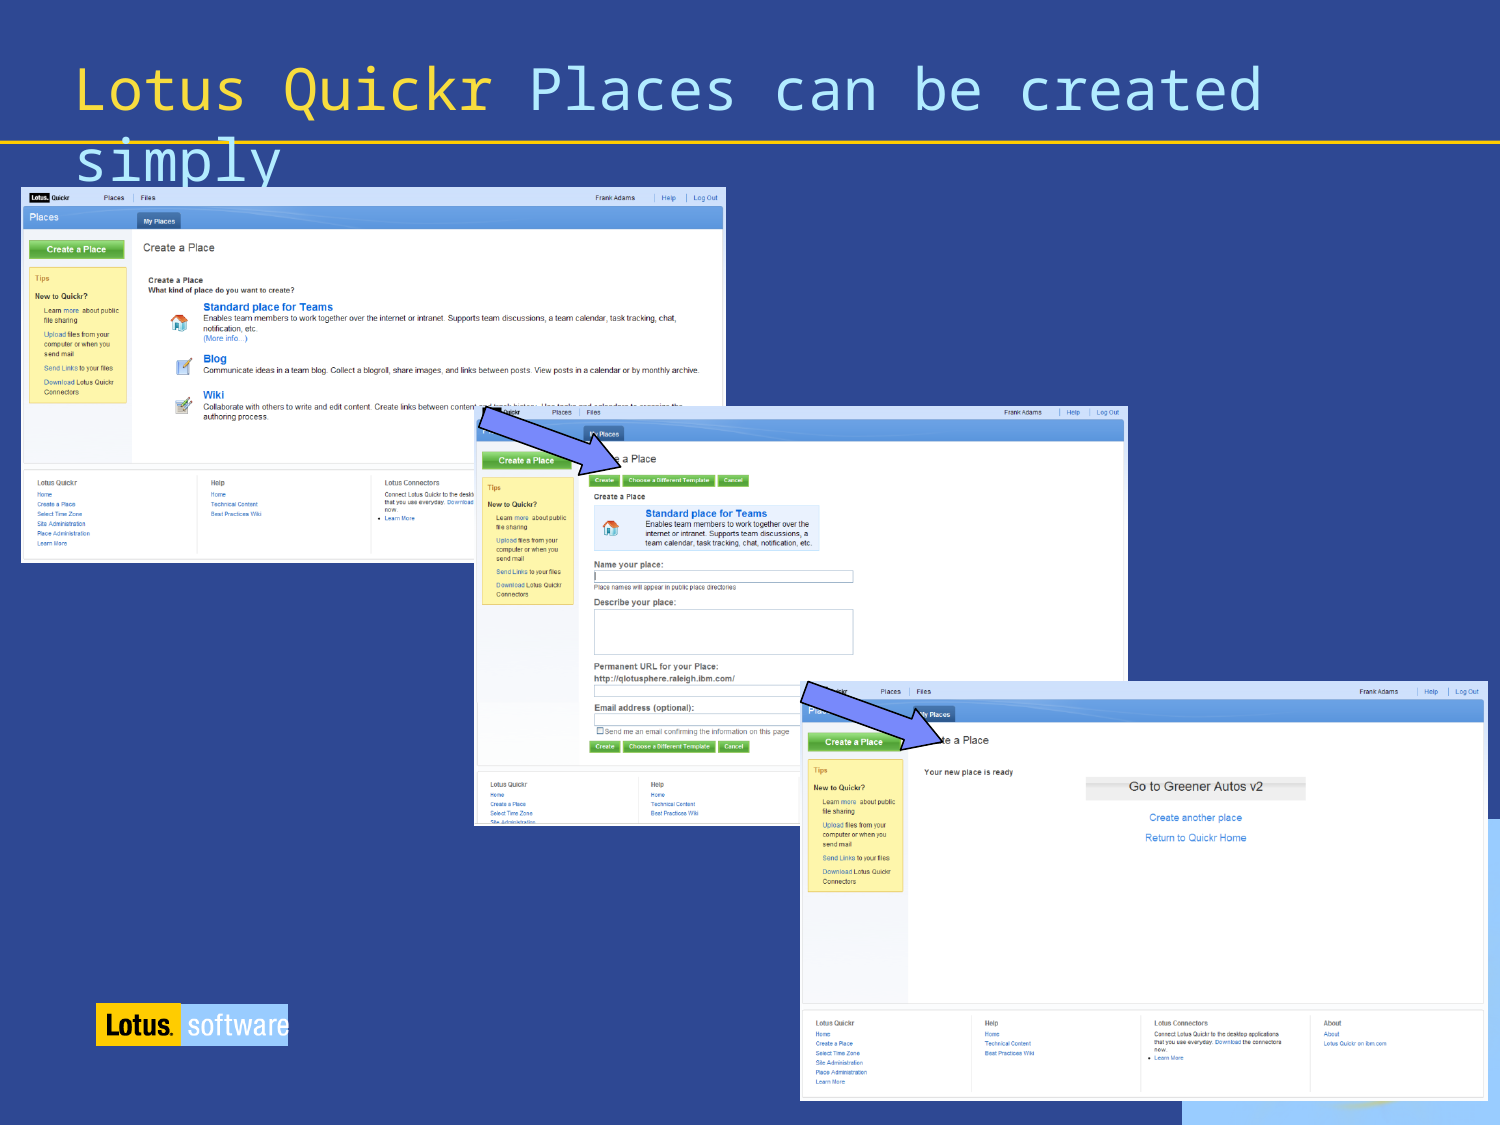

# Lotus Quickr Places can be created simply